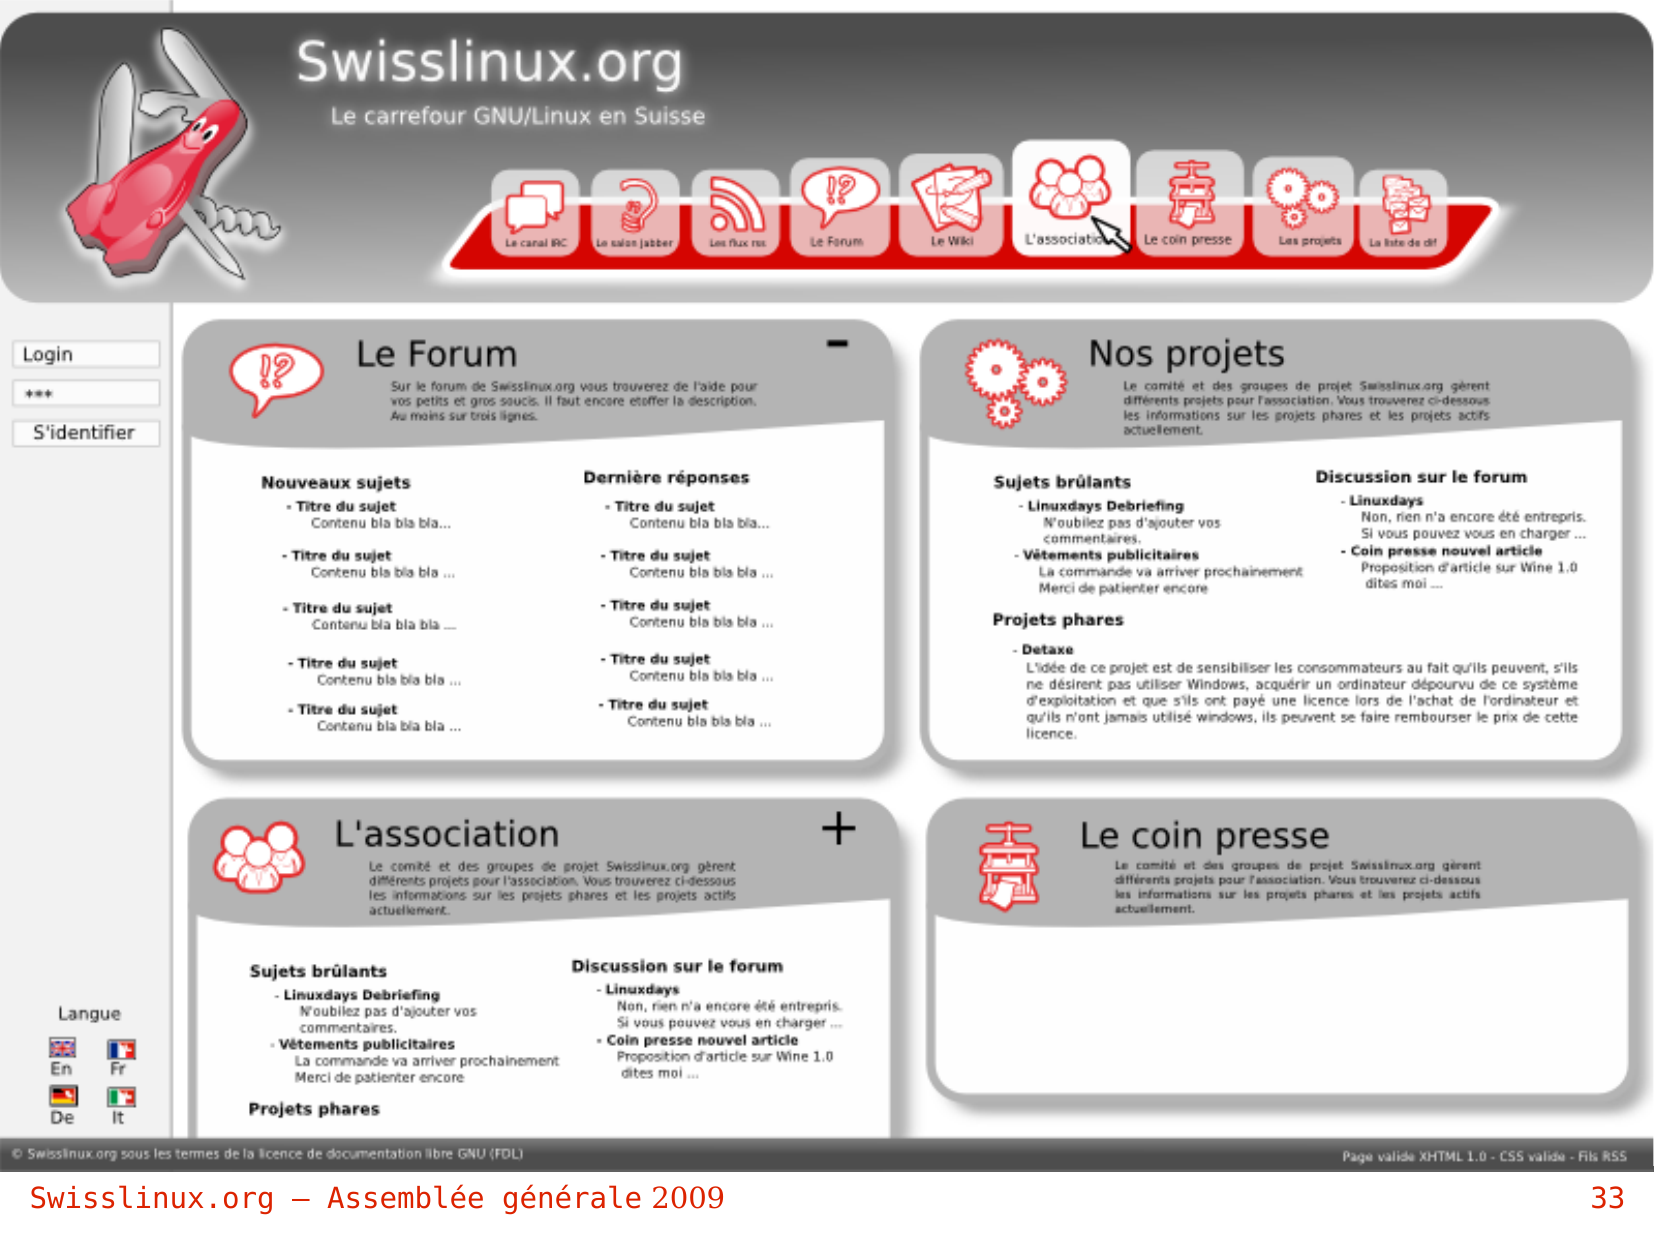

# Exemple de Mockup
26 Janvier 2007
33